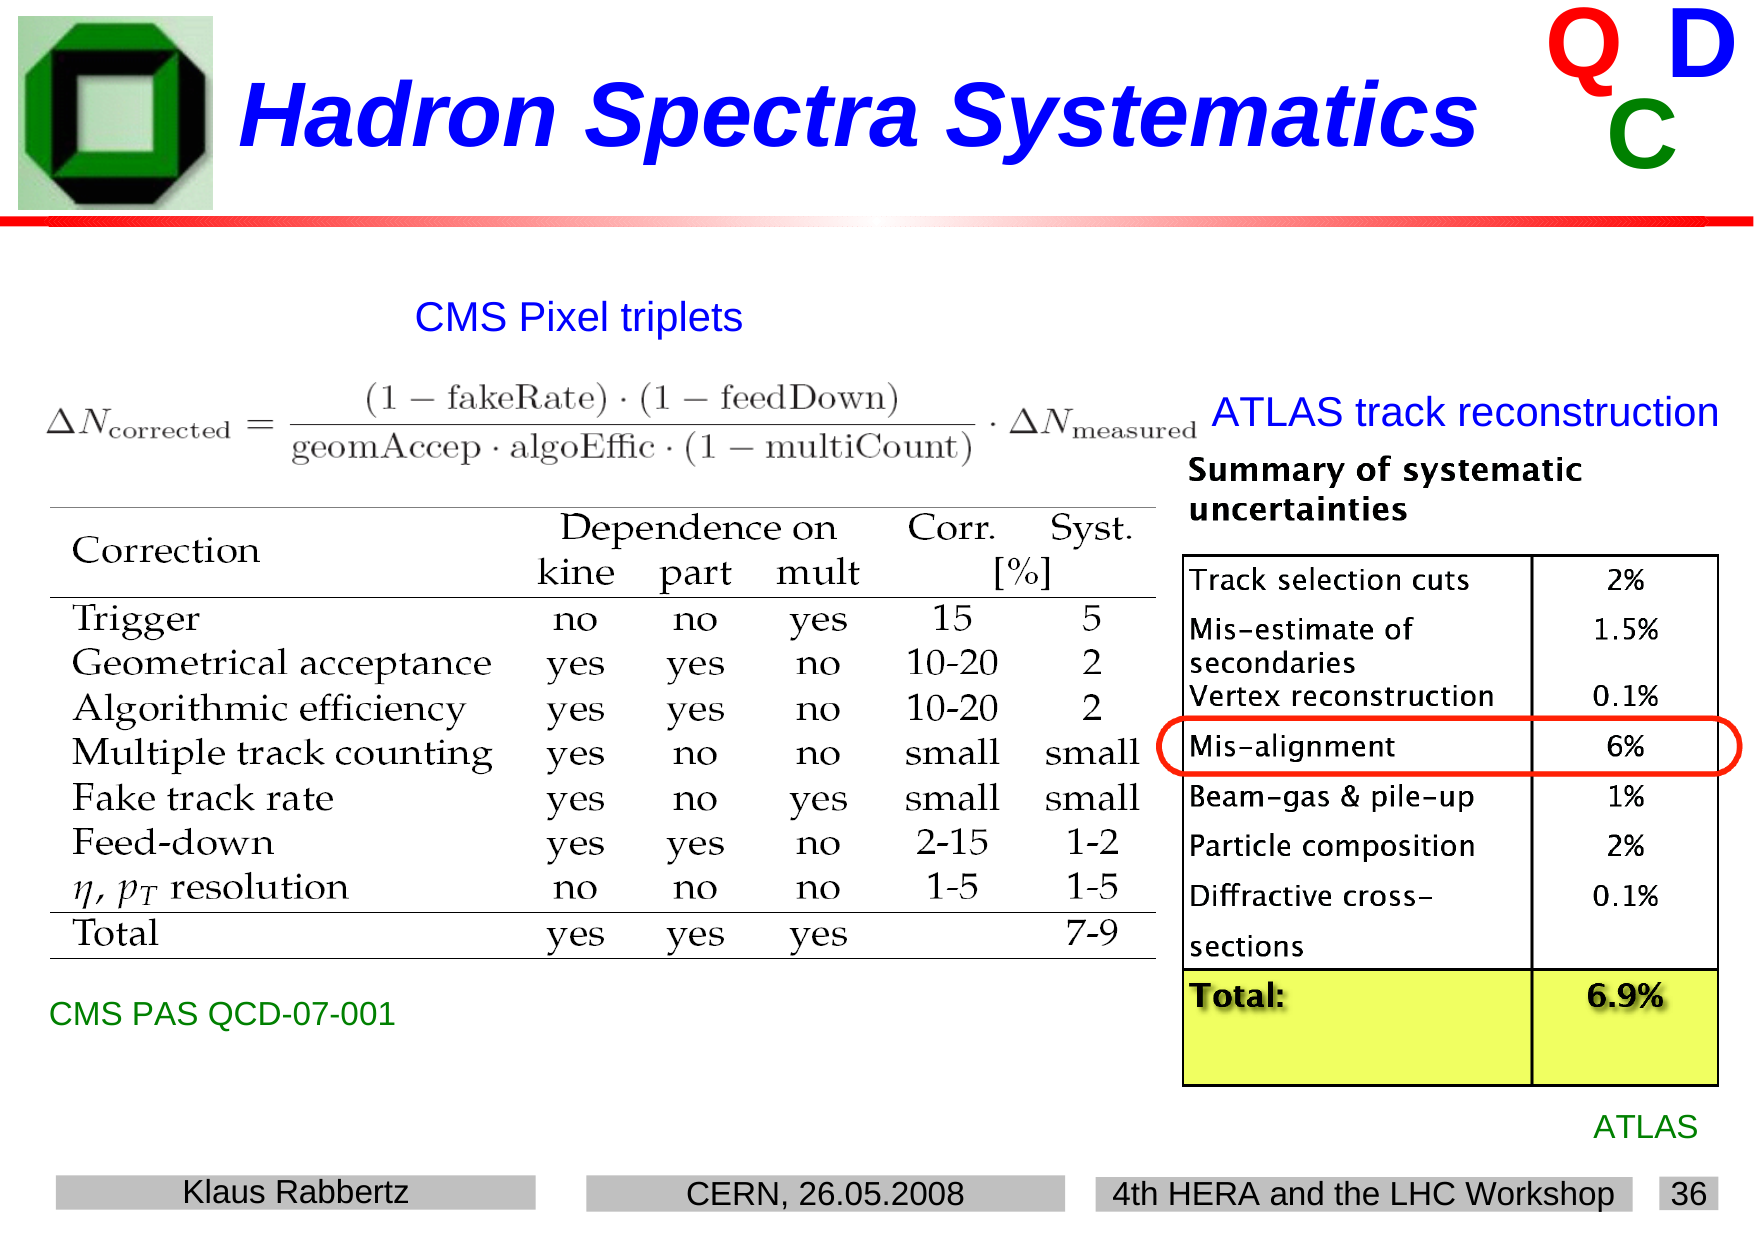

# Hadron Spectra Systematics
CMS Pixel triplets
ATLAS track reconstruction
CMS PAS QCD-07-001
ATLAS